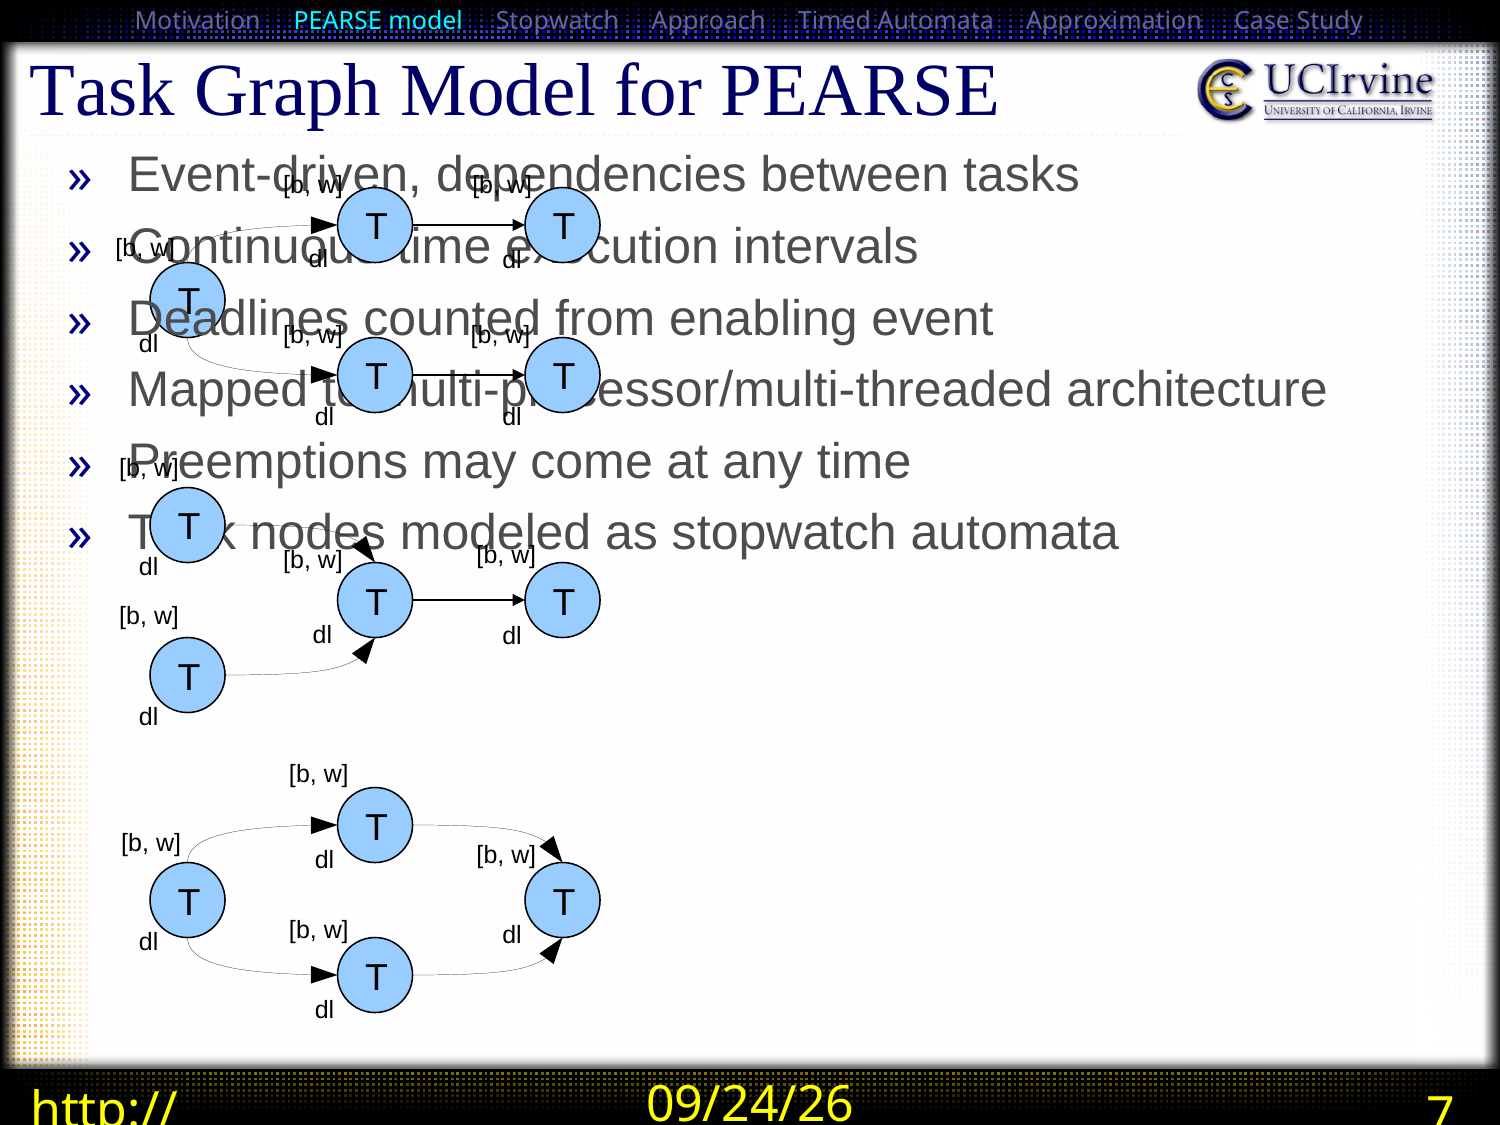

Motivation PEARSE model Stopwatch Approach Timed Automata Approximation Case Study
# Task Graph Model for PEARSE
Event-driven, dependencies between tasks
Continuous-time execution intervals
Deadlines counted from enabling event
Mapped to multi-processor/multi-threaded architecture
Preemptions may come at any time
Task nodes modeled as stopwatch automata
[b, w]
[b, w]
T
T
[b, w]
dl
dl
T
[b, w]
[b, w]
dl
T
T
dl
dl
[b, w]
T
[b, w]
[b, w]
dl
T
T
[b, w]
dl
dl
T
dl
[b, w]
T
[b, w]
[b, w]
dl
T
T
[b, w]
dl
dl
T
dl
7